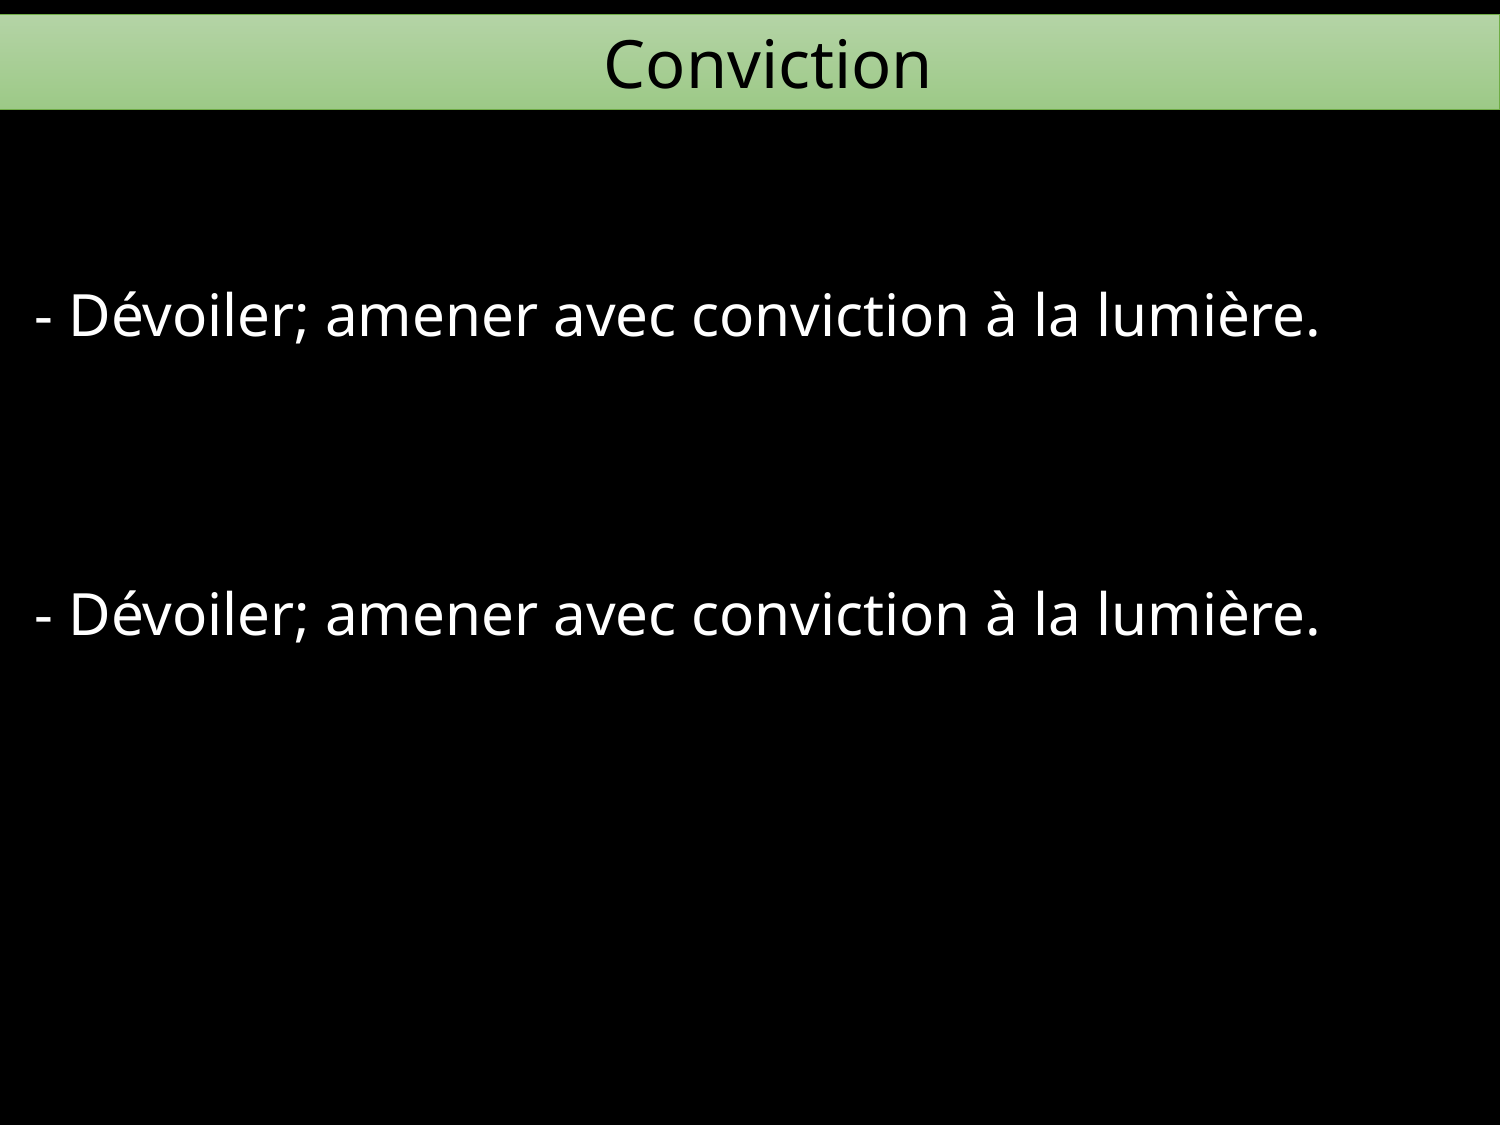

Conviction
- Dévoiler; amener avec conviction à la lumière.
- Dévoiler; amener avec conviction à la lumière.